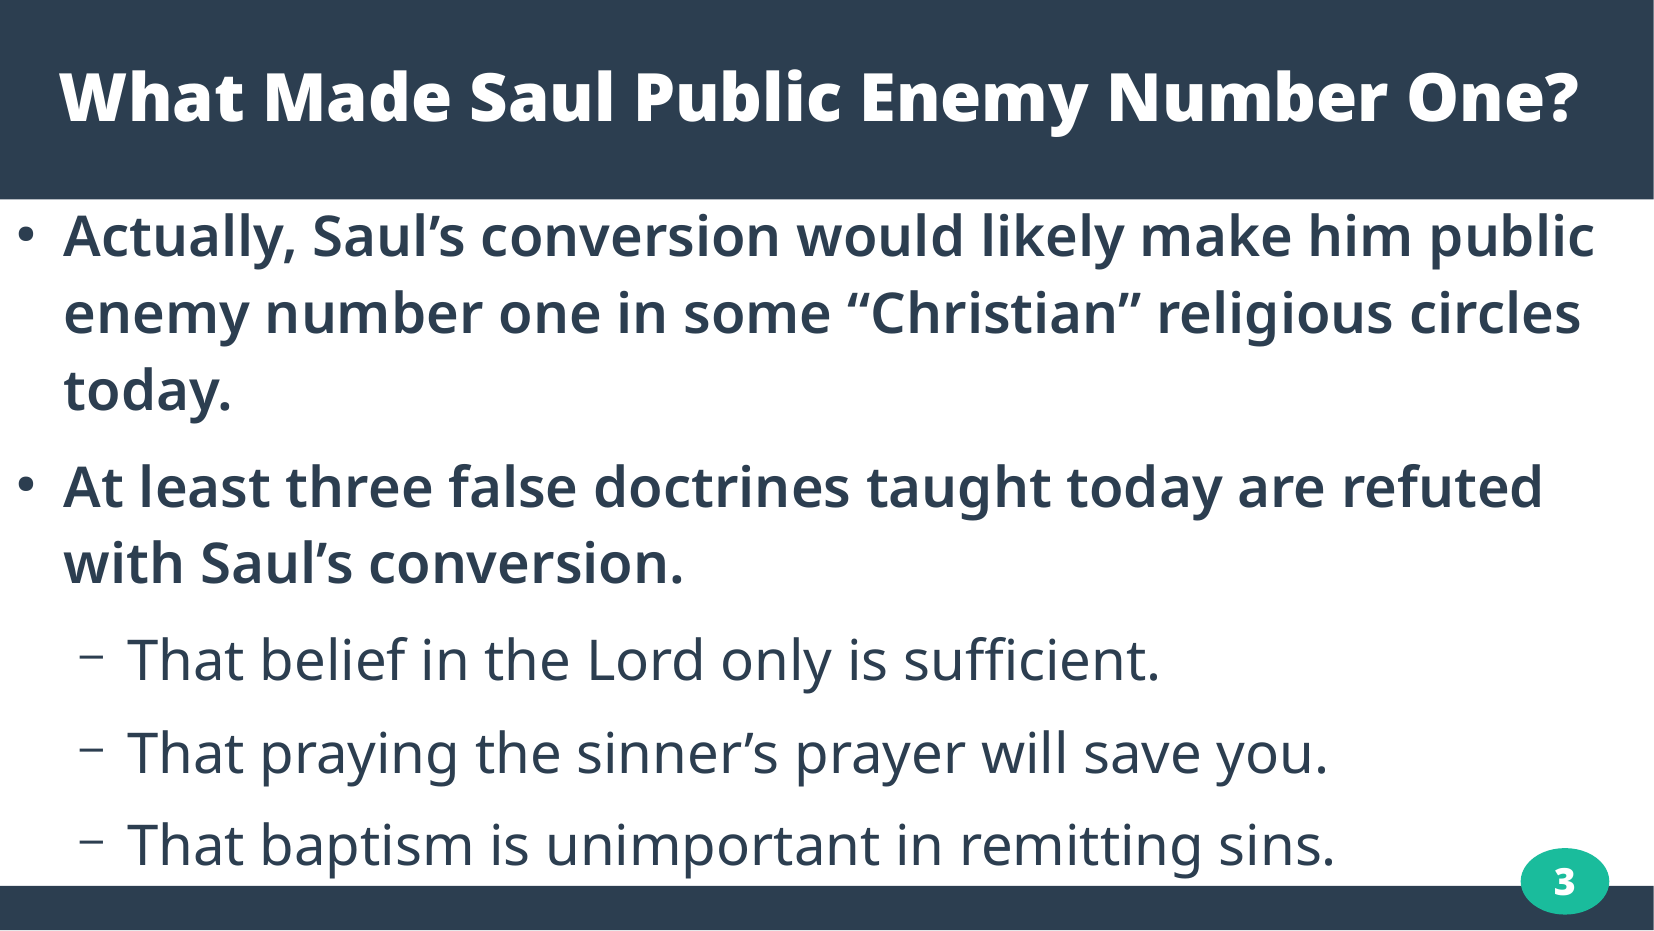

# What Made Saul Public Enemy Number One?
Actually, Saul’s conversion would likely make him public enemy number one in some “Christian” religious circles today.
At least three false doctrines taught today are refuted with Saul’s conversion.
That belief in the Lord only is sufficient.
That praying the sinner’s prayer will save you.
That baptism is unimportant in remitting sins.
3